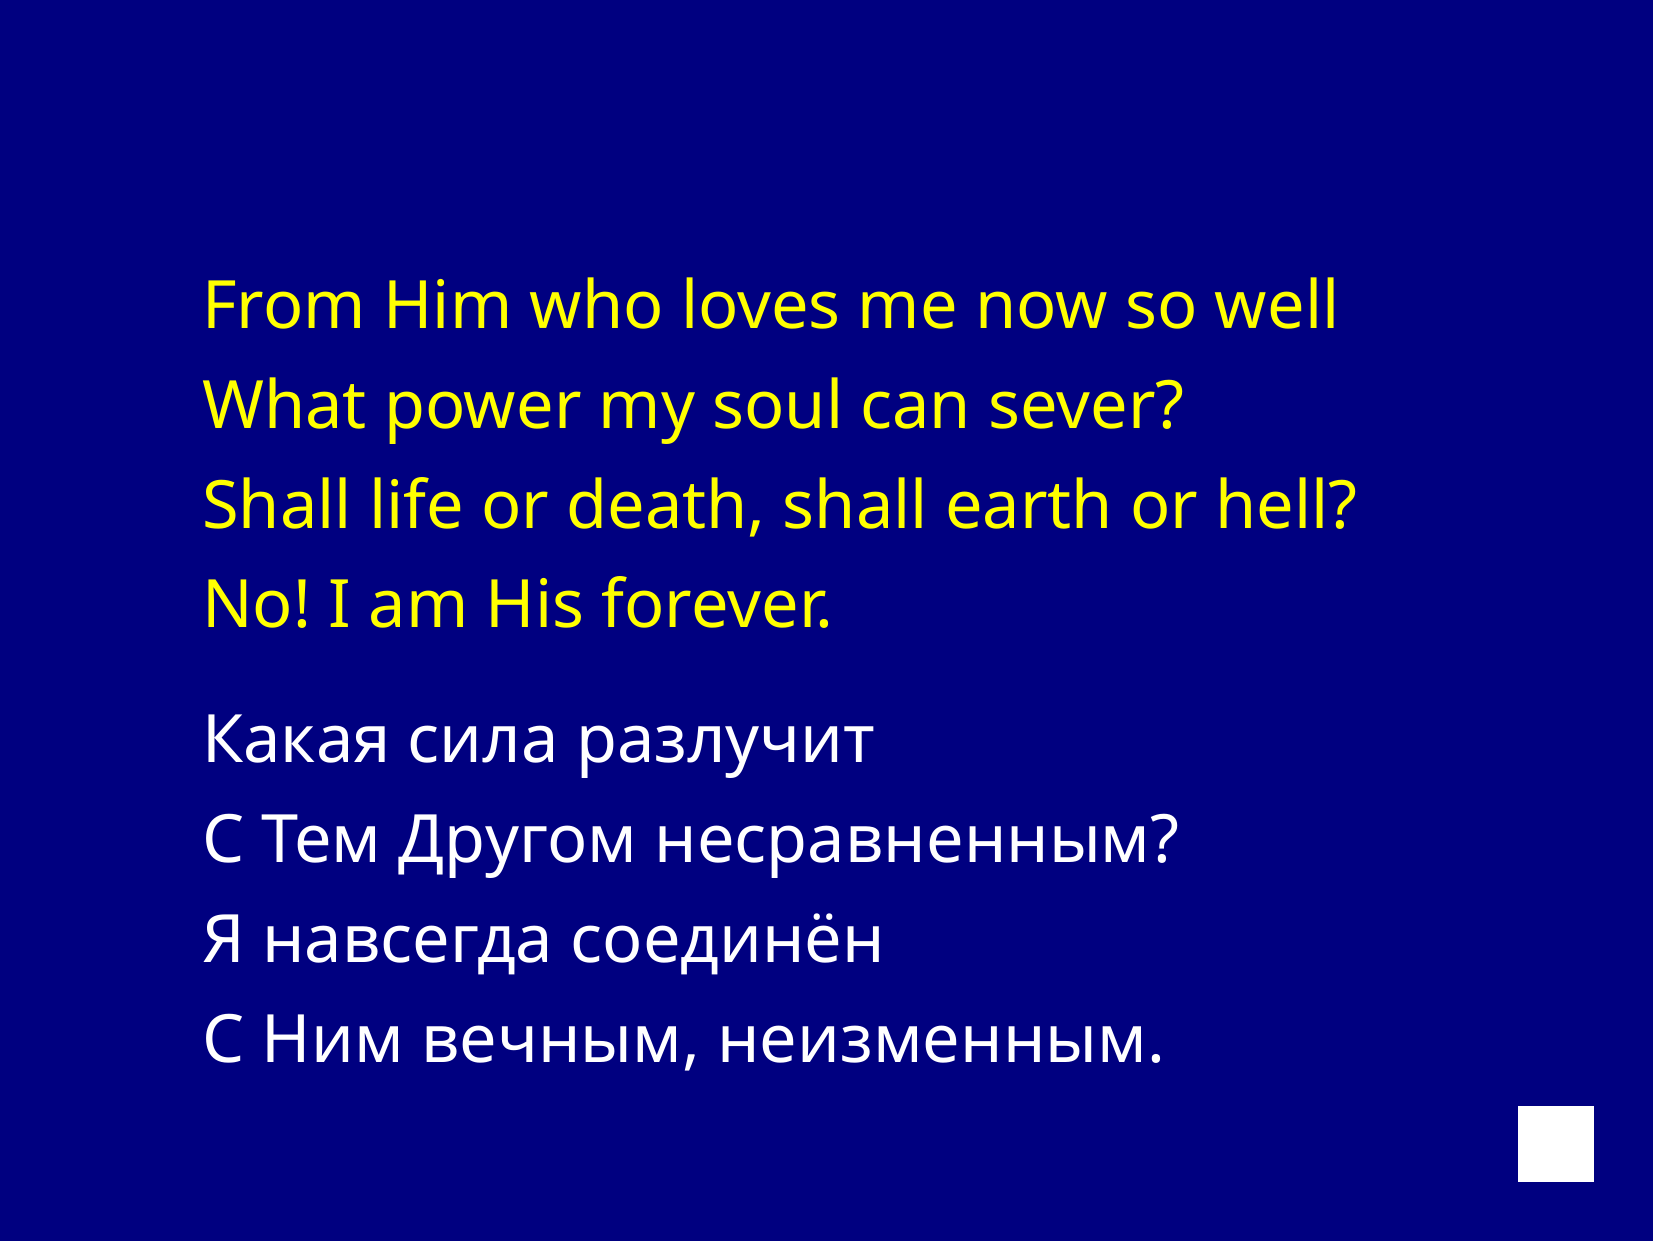

From Him who loves me now so well
	What power my soul can sever?
	Shall life or death, shall earth or hell?
	No! I am His forever.
	Какая сила разлучит
	С Тем Другом несравненным?
	Я навсегда соединён
	С Ним вечным, неизменным.